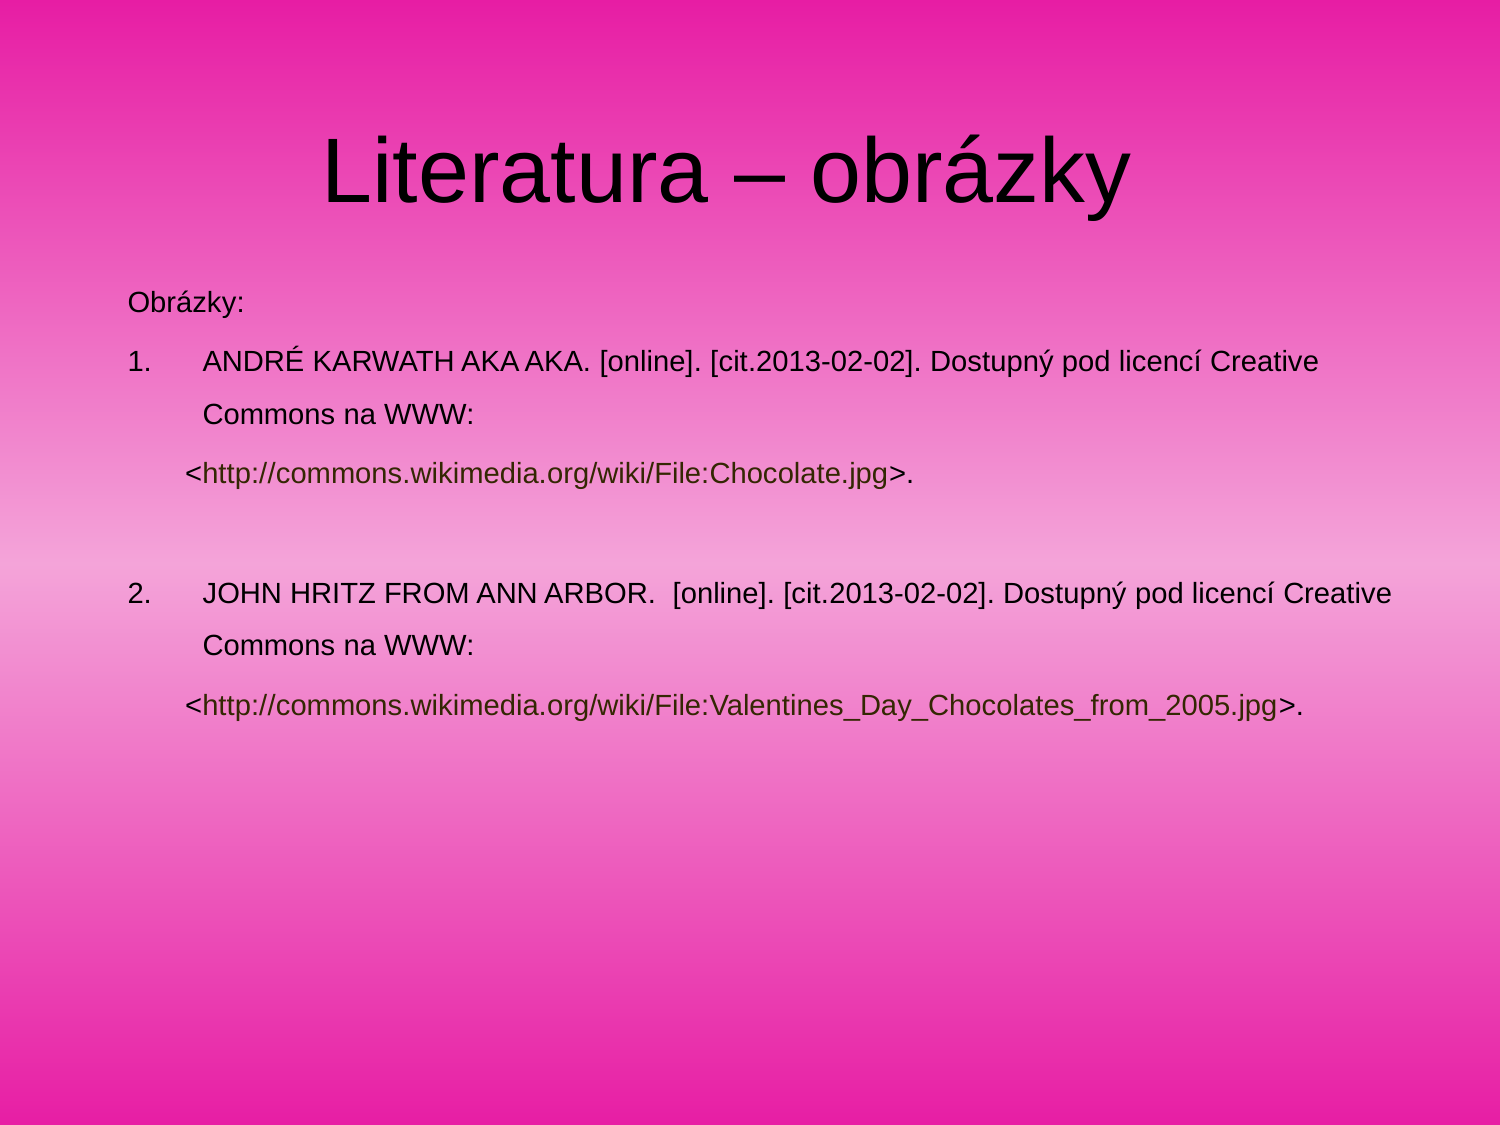

# Literatura – obrázky
Obrázky:
ANDRÉ KARWATH AKA AKA. [online]. [cit.2013-02-02]. Dostupný pod licencí Creative Commons na WWW:
 <http://commons.wikimedia.org/wiki/File:Chocolate.jpg>.
JOHN HRITZ FROM ANN ARBOR. [online]. [cit.2013-02-02]. Dostupný pod licencí Creative Commons na WWW:
 <http://commons.wikimedia.org/wiki/File:Valentines_Day_Chocolates_from_2005.jpg>.